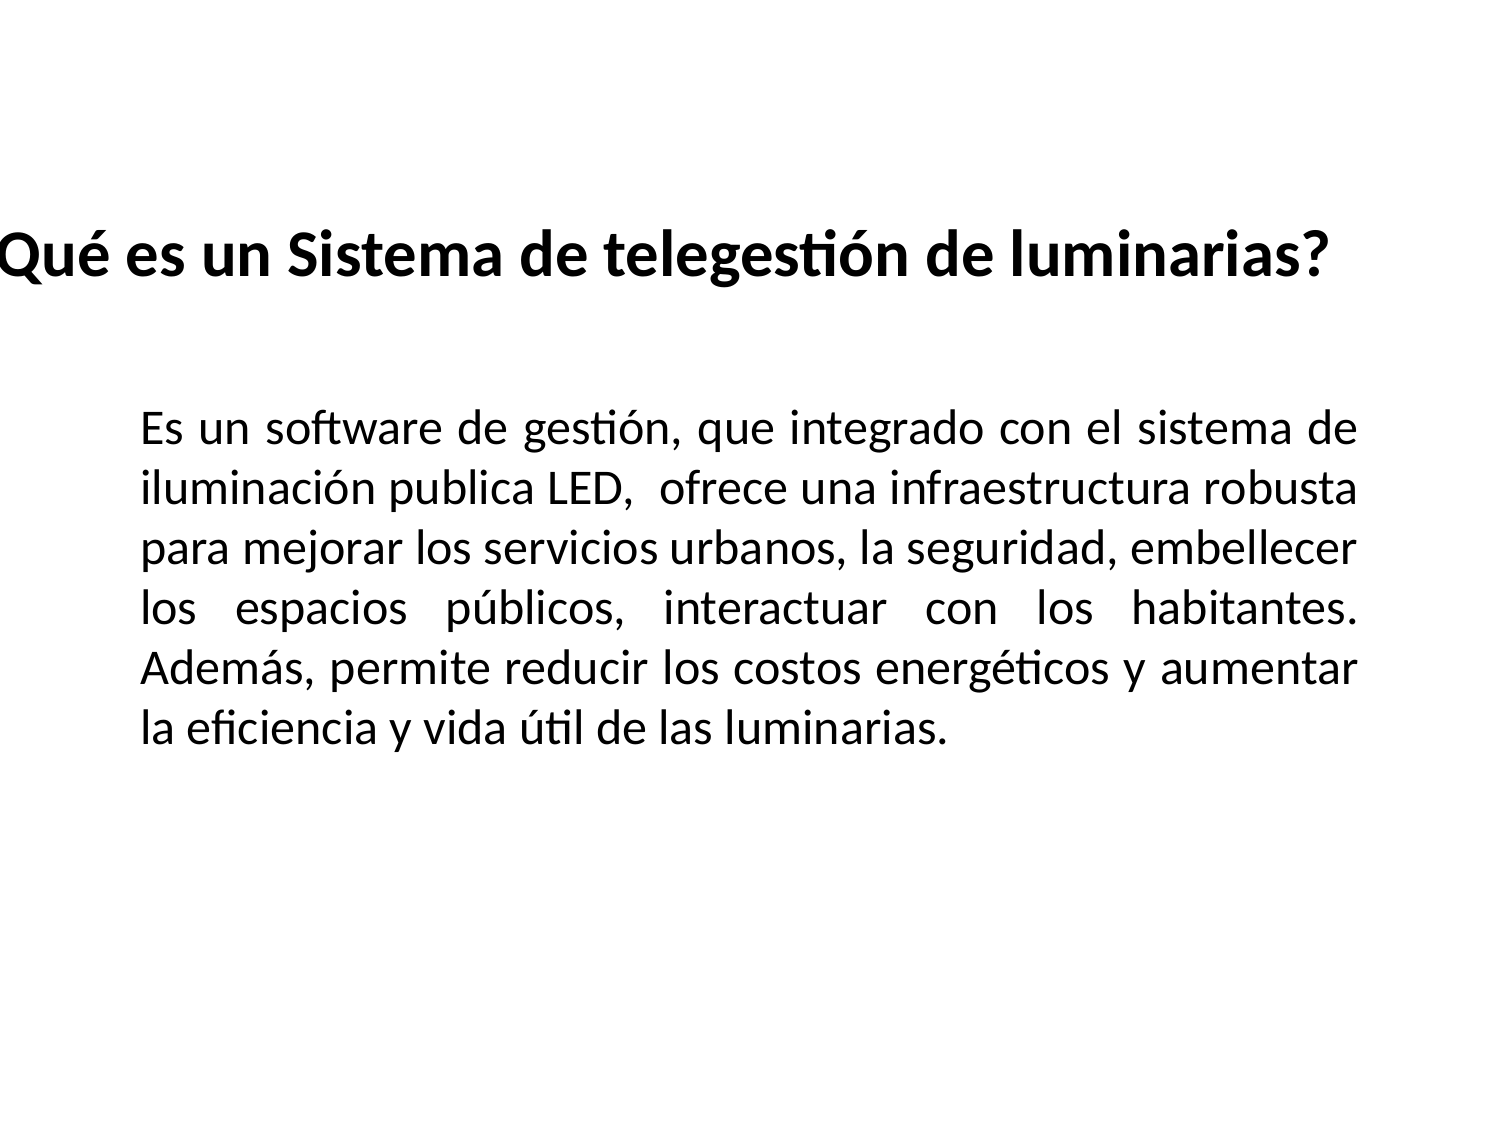

¿Qué es un Sistema de telegestión de luminarias?
Es un software de gestión, que integrado con el sistema de iluminación publica LED, ofrece una infraestructura robusta para mejorar los servicios urbanos, la seguridad, embellecer los espacios públicos, interactuar con los habitantes. Además, permite reducir los costos energéticos y aumentar la eficiencia y vida útil de las luminarias.